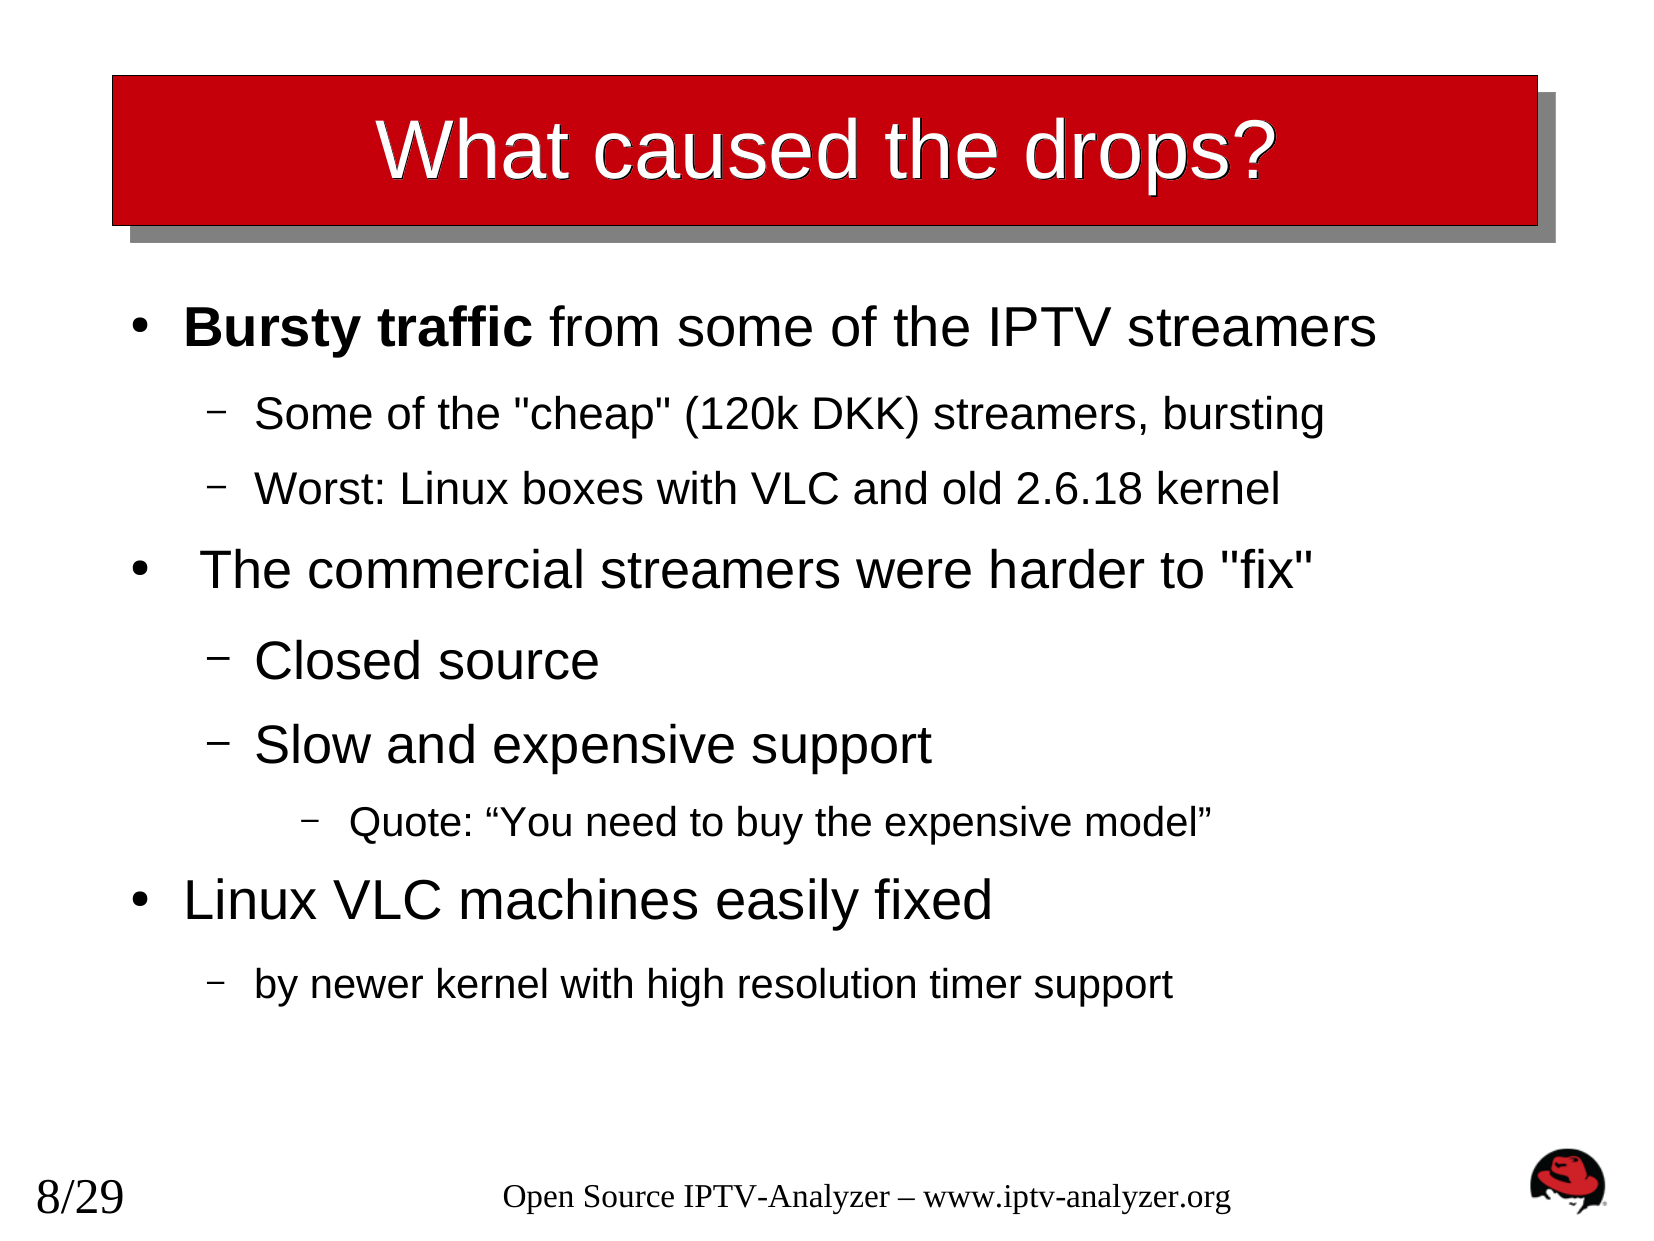

# What caused the drops?
Bursty traffic from some of the IPTV streamers
Some of the "cheap" (120k DKK) streamers, bursting
Worst: Linux boxes with VLC and old 2.6.18 kernel
 The commercial streamers were harder to "fix"
Closed source
Slow and expensive support
Quote: “You need to buy the expensive model”
Linux VLC machines easily fixed
by newer kernel with high resolution timer support